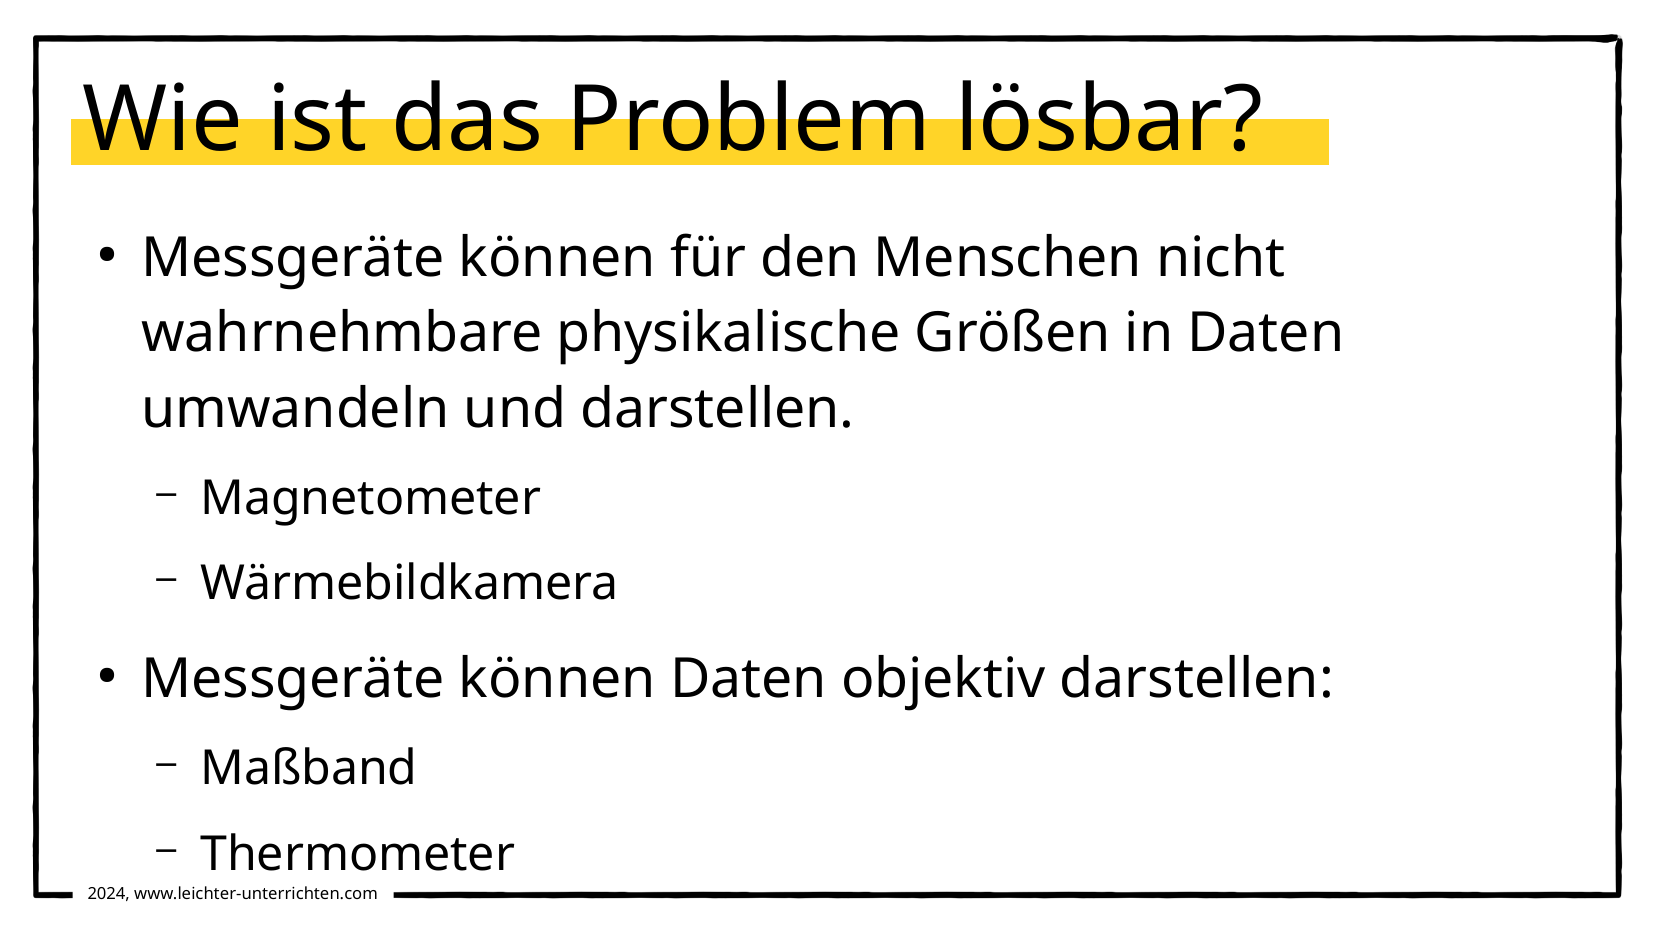

# Wie ist das Problem lösbar?
Messgeräte können für den Menschen nicht wahrnehmbare physikalische Größen in Daten umwandeln und darstellen.
Magnetometer
Wärmebildkamera
Messgeräte können Daten objektiv darstellen:
Maßband
Thermometer